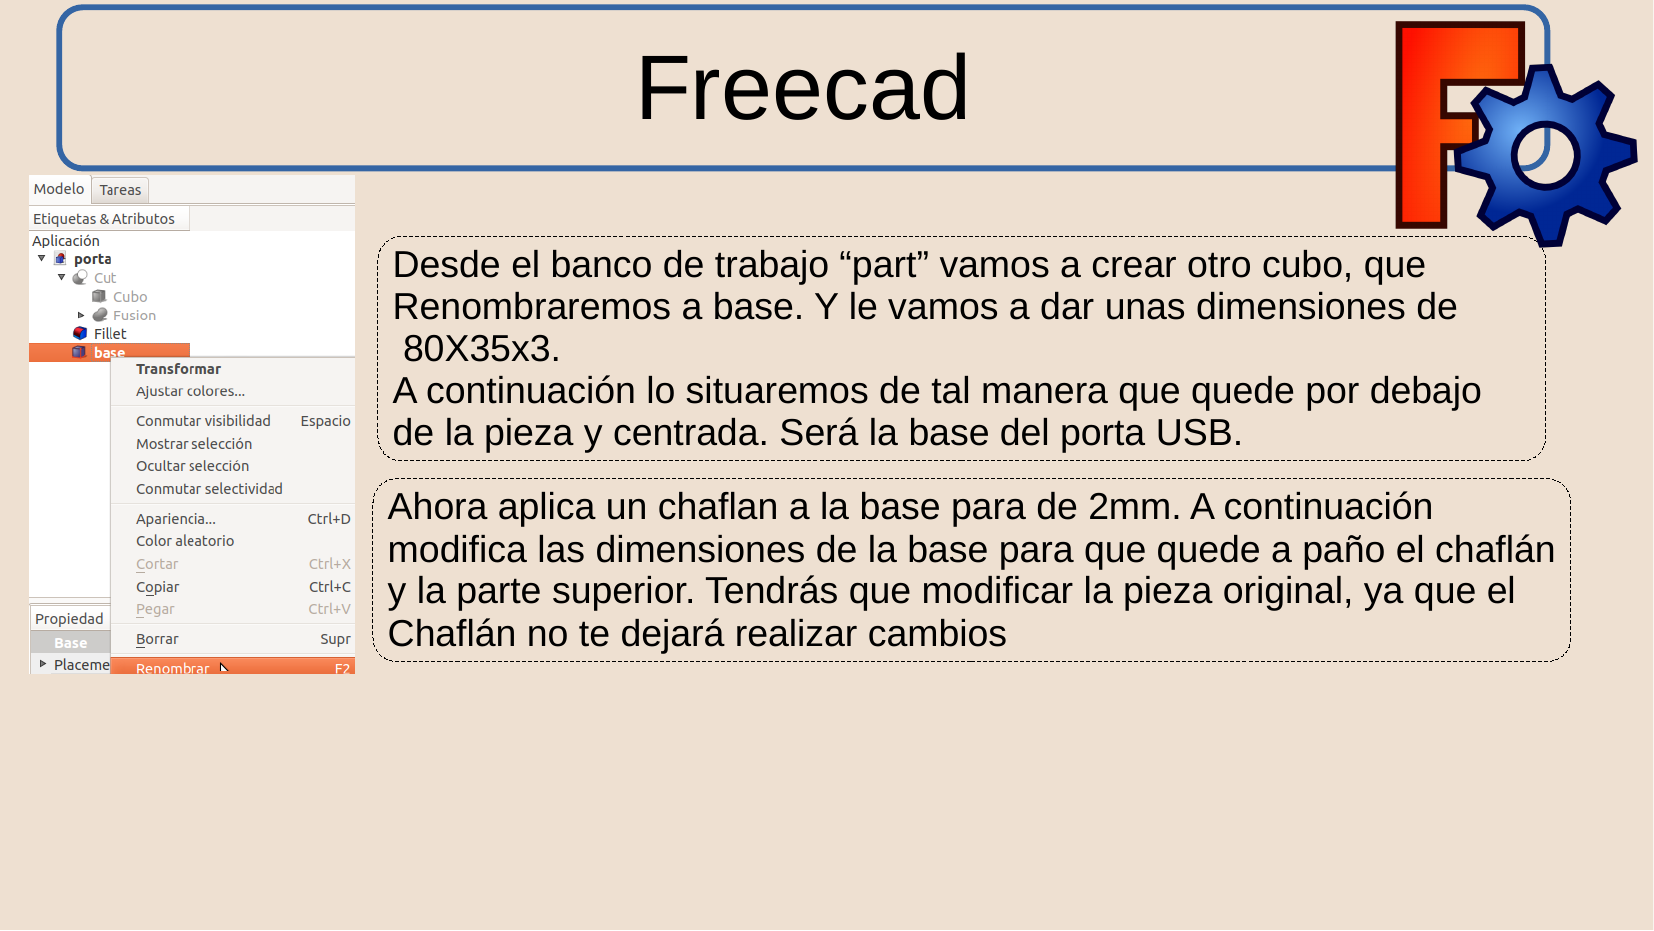

# Freecad
Desde el banco de trabajo “part” vamos a crear otro cubo, que
Renombraremos a base. Y le vamos a dar unas dimensiones de
 80X35x3.
A continuación lo situaremos de tal manera que quede por debajo
de la pieza y centrada. Será la base del porta USB.
Ahora aplica un chaflan a la base para de 2mm. A continuación
modifica las dimensiones de la base para que quede a paño el chaflán
y la parte superior. Tendrás que modificar la pieza original, ya que el
Chaflán no te dejará realizar cambios